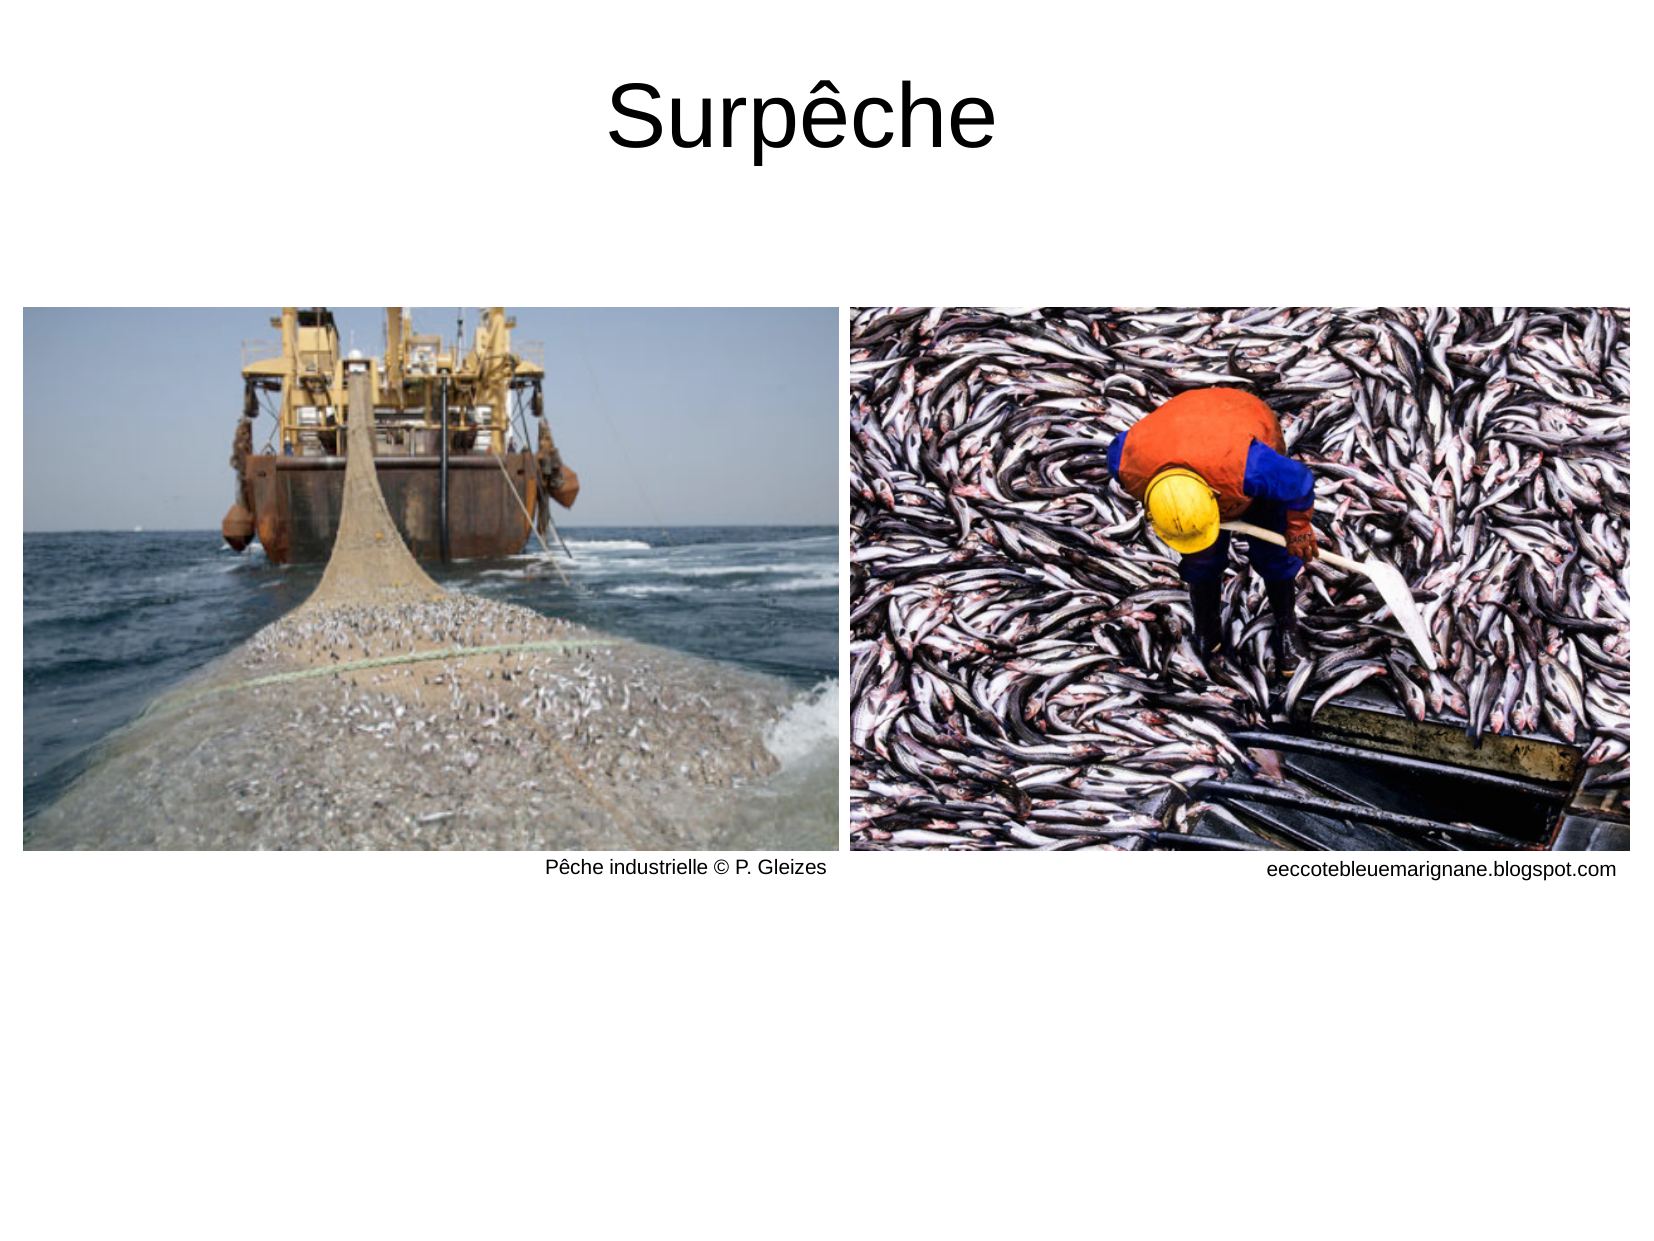

# Surpêche
Pêche industrielle © P. Gleizes
eeccotebleuemarignane.blogspot.com